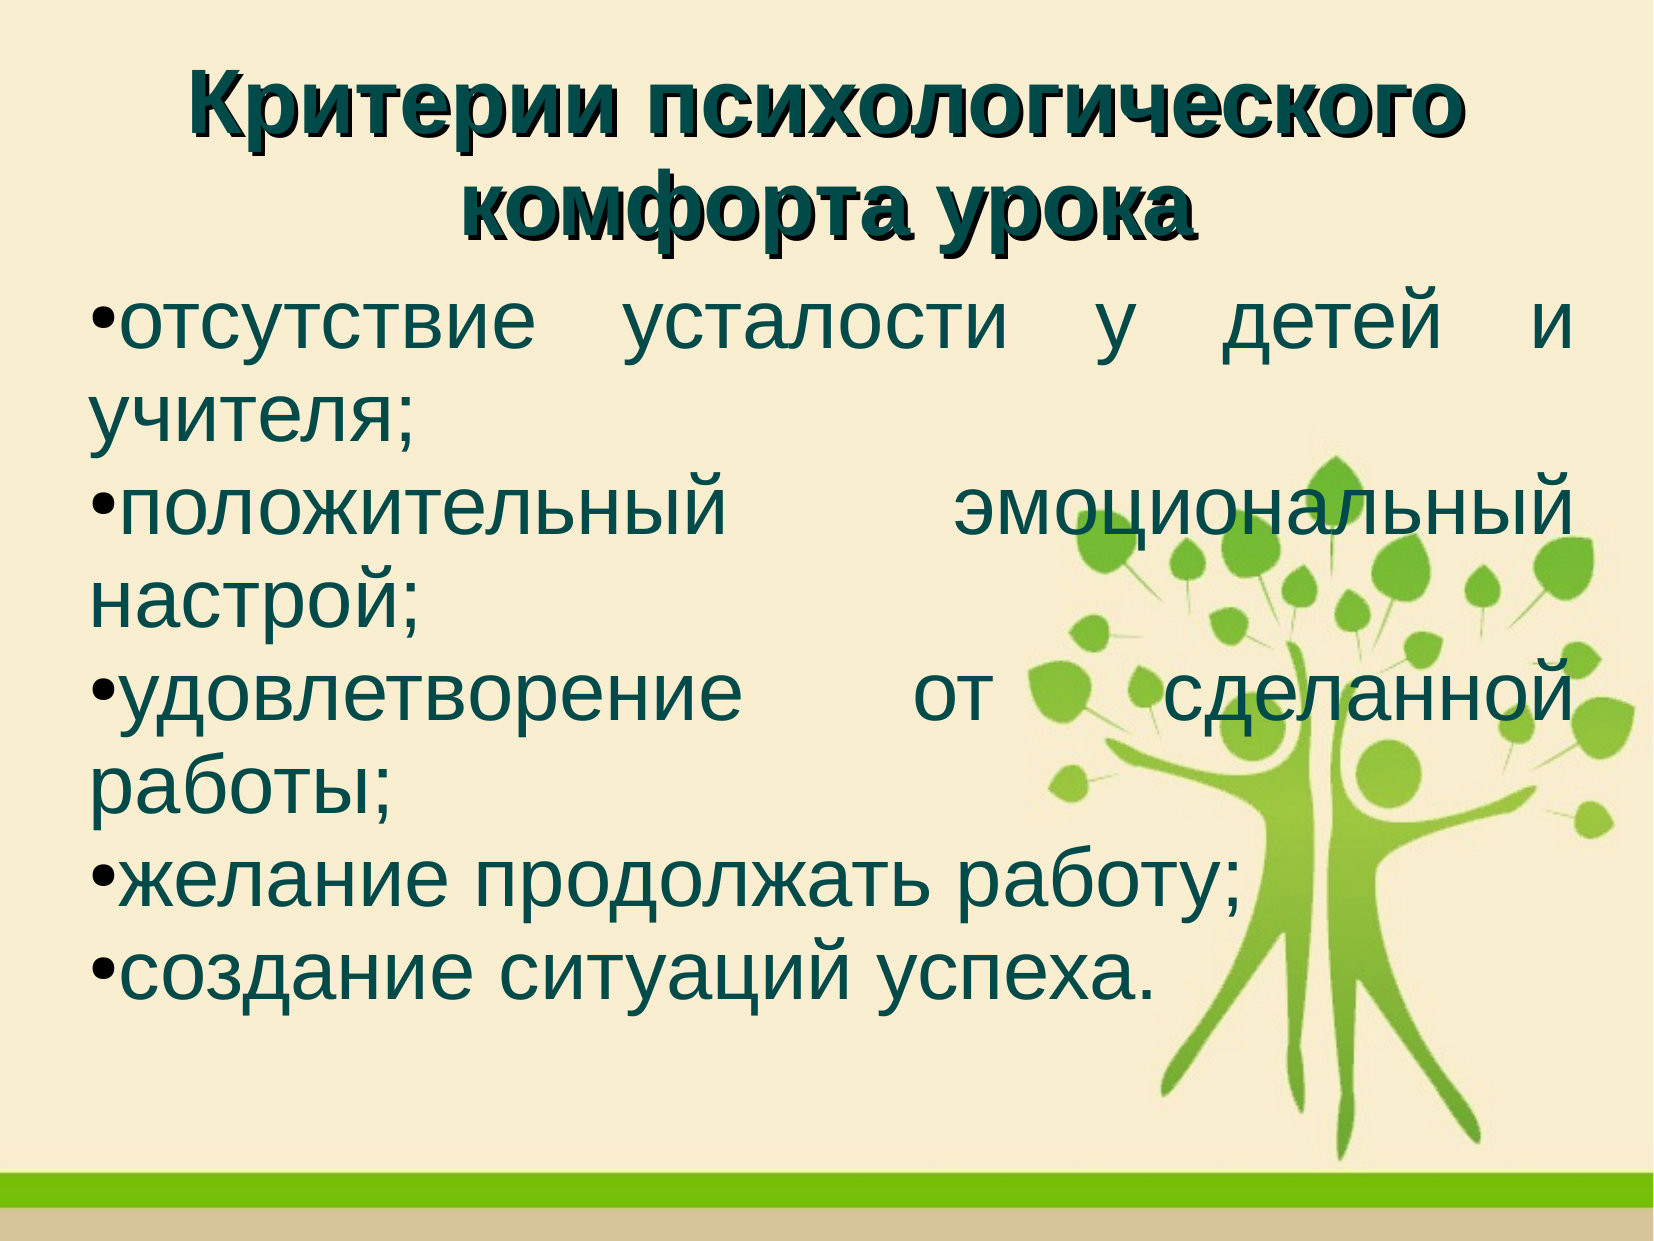

# Критерии психологического комфорта урока
отсутствие усталости у детей и учителя;
положительный эмоциональный настрой;
удовлетворение от сделанной работы;
желание продолжать работу;
создание ситуаций успеха.